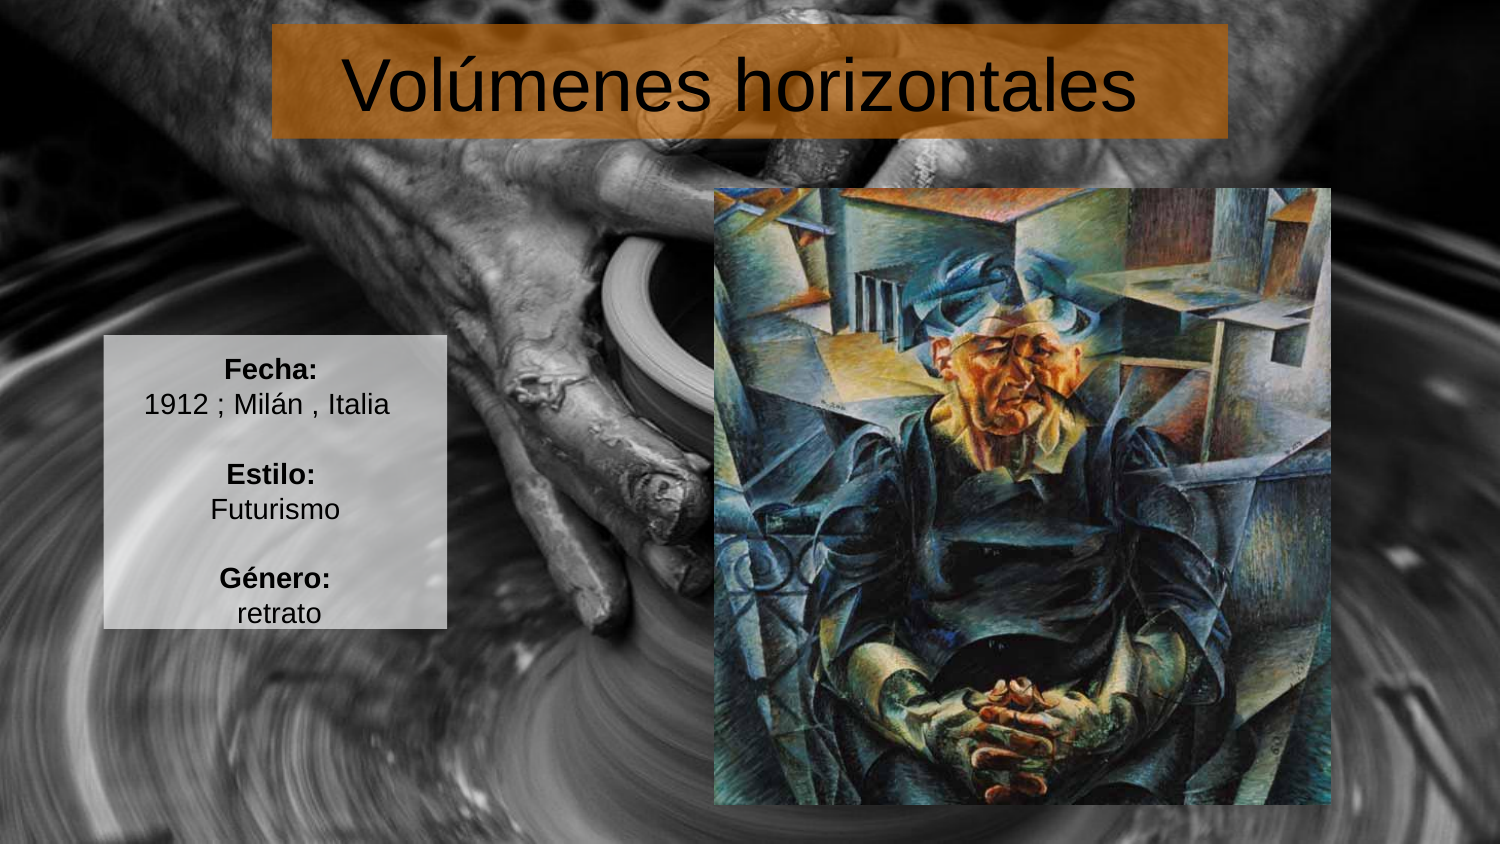

# Volúmenes horizontales
Fecha:
1912 ; Milán , Italia
Estilo:
Futurismo
Género:
 retrato